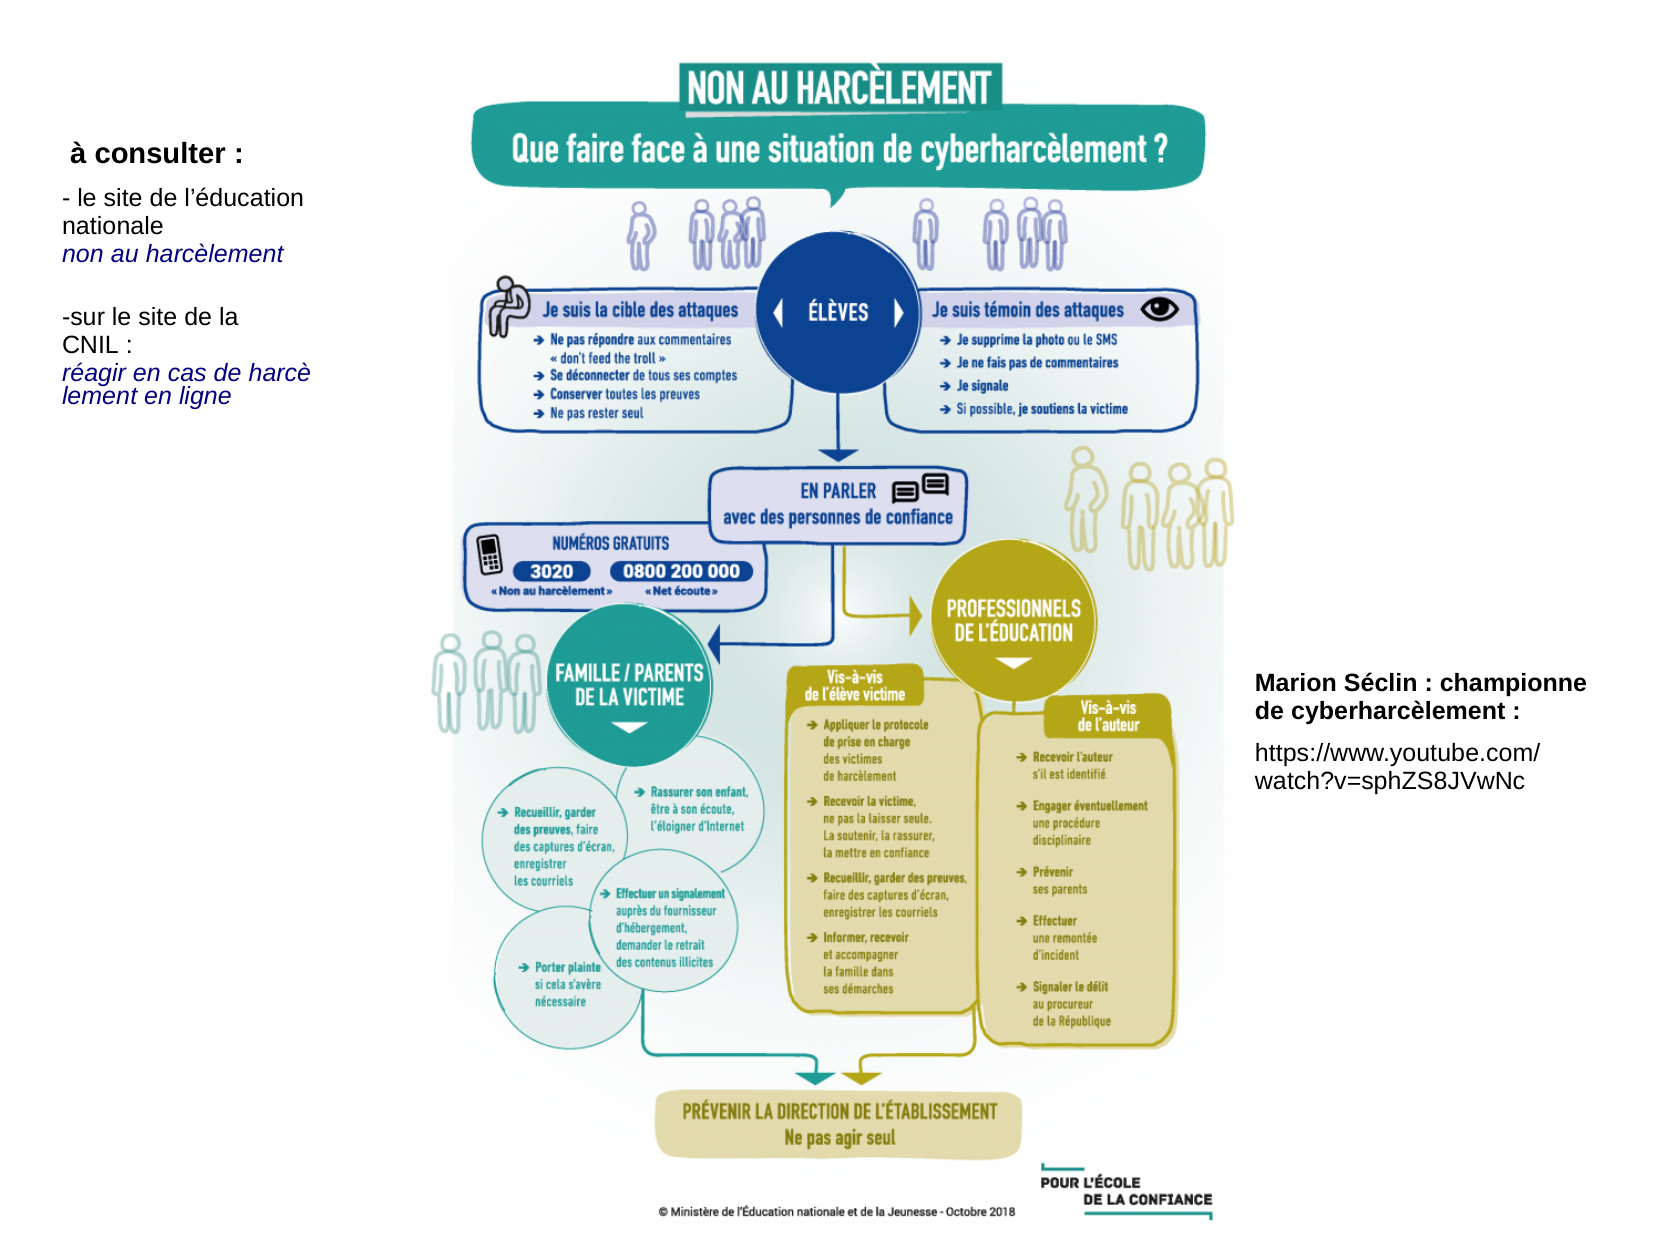

à consulter :
- le site de l’éducation nationale  non au harcèlement
-sur le site de la CNIL : réagir en cas de harcèlement en ligne
Marion Séclin : championne de cyberharcèlement :
https://www.youtube.com/watch?v=sphZS8JVwNc